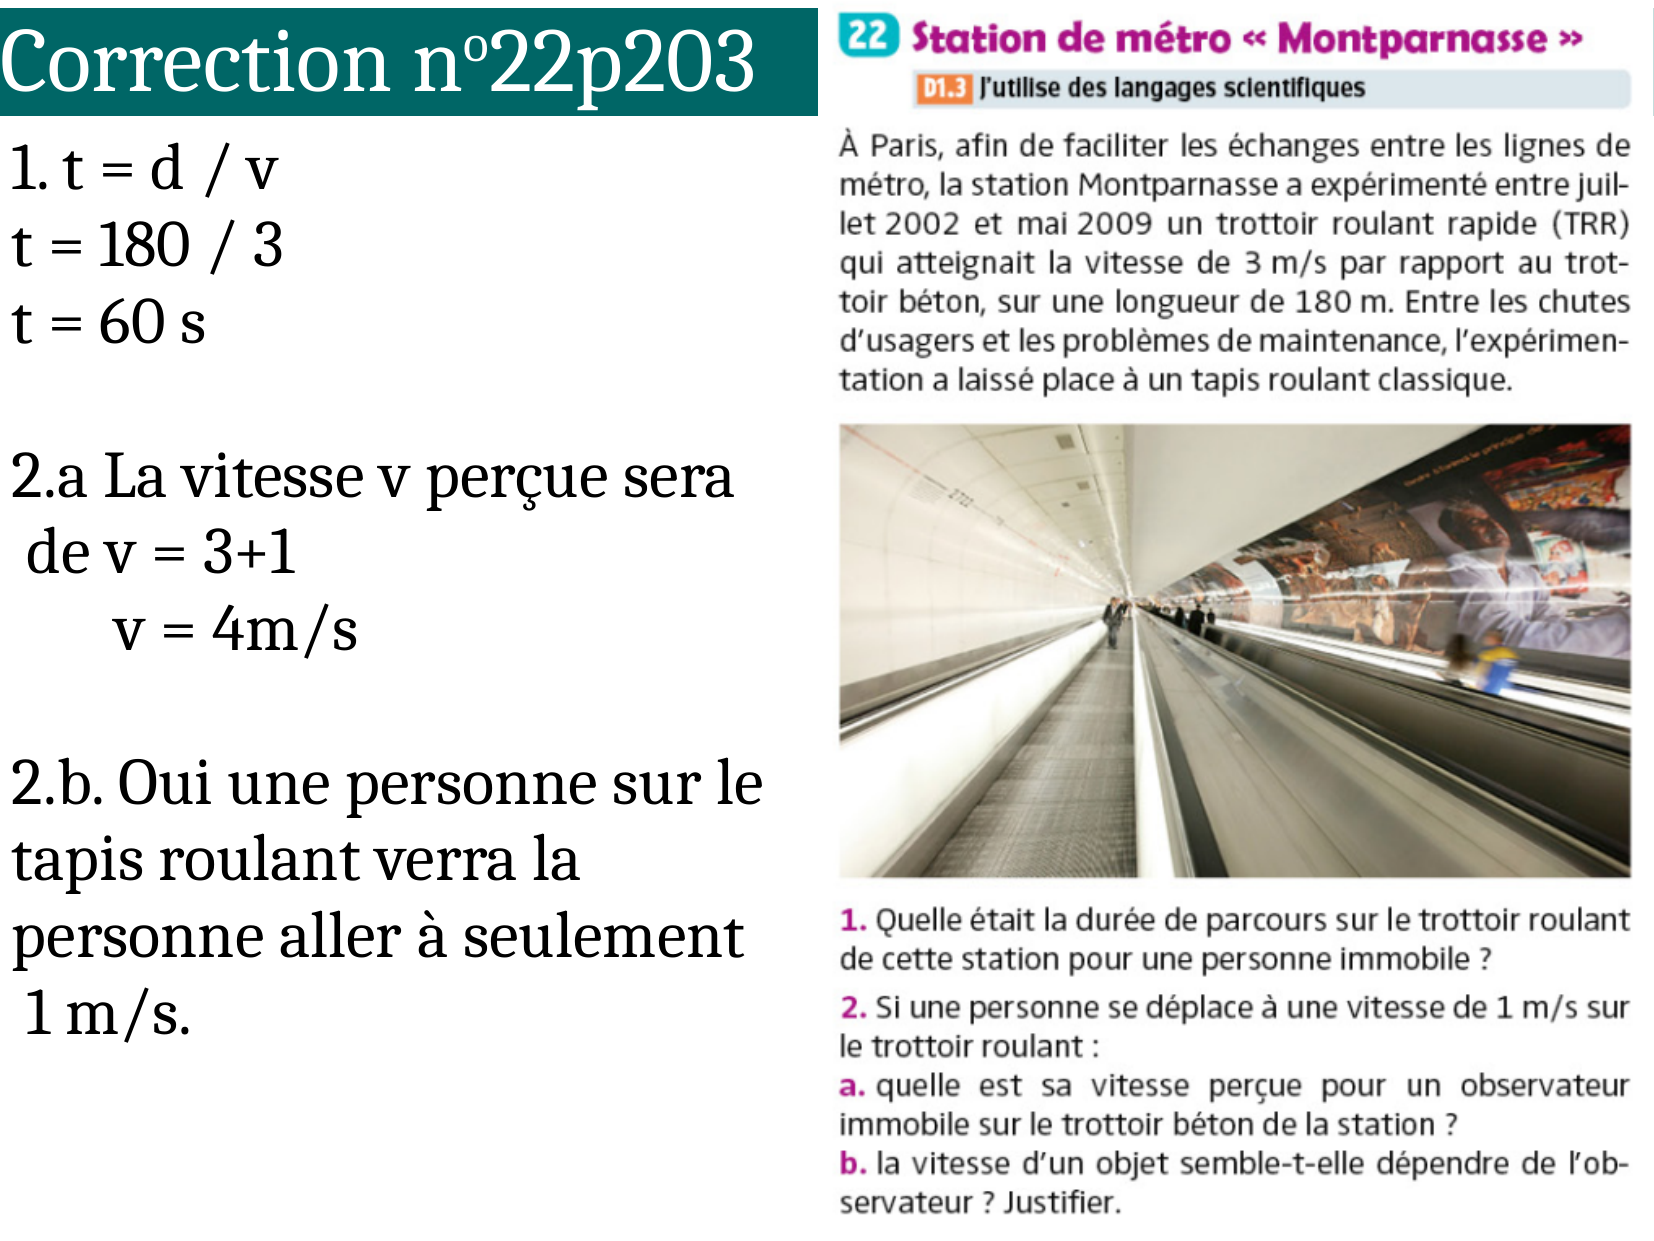

# Correction no22p203
1. t = d / v
t = 180 / 3
t = 60 s
2.a La vitesse v perçue sera
 de v = 3+1
 v = 4m/s
2.b. Oui une personne sur le
tapis roulant verra la
personne aller à seulement
 1 m/s.